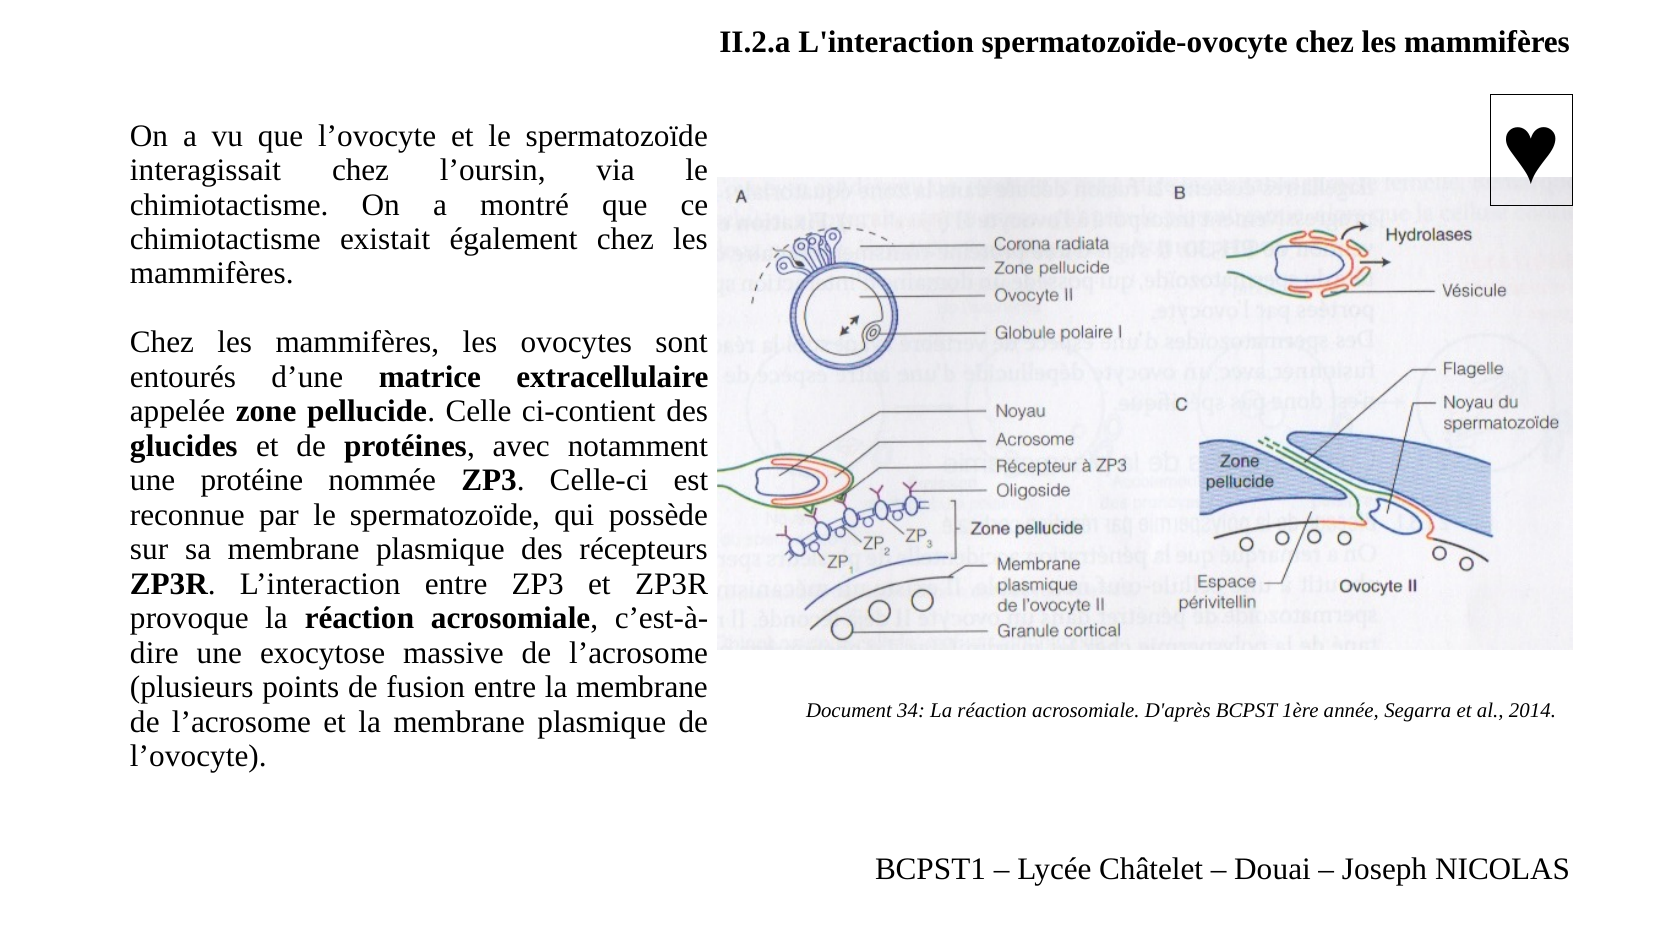

II.2.a L'interaction spermatozoïde-ovocyte chez les mammifères
♥
On a vu que l’ovocyte et le spermatozoïde interagissait chez l’oursin, via le chimiotactisme. On a montré que ce chimiotactisme existait également chez les mammifères.
Chez les mammifères, les ovocytes sont entourés d’une matrice extracellulaire appelée zone pellucide. Celle ci-contient des glucides et de protéines, avec notamment une protéine nommée ZP3. Celle-ci est reconnue par le spermatozoïde, qui possède sur sa membrane plasmique des récepteurs ZP3R. L’interaction entre ZP3 et ZP3R provoque la réaction acrosomiale, c’est-à-dire une exocytose massive de l’acrosome (plusieurs points de fusion entre la membrane de l’acrosome et la membrane plasmique de l’ovocyte).
Document 34: La réaction acrosomiale. D'après BCPST 1ère année, Segarra et al., 2014.
BCPST1 – Lycée Châtelet – Douai – Joseph NICOLAS